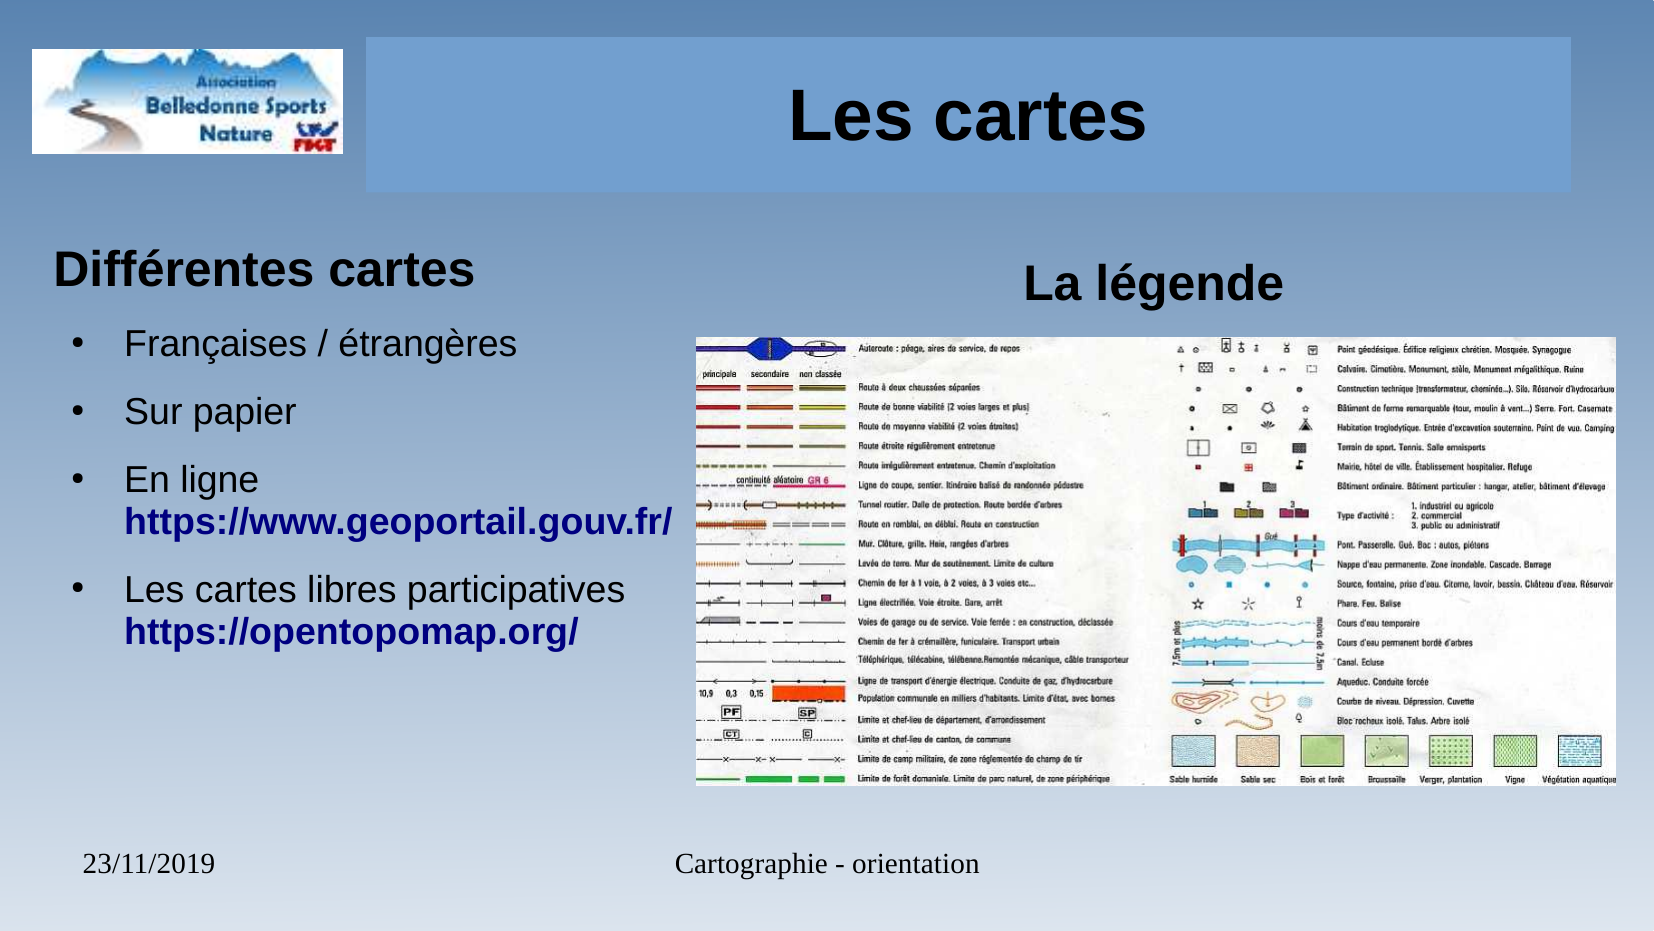

# Les cartes
Différentes cartes
Françaises / étrangères
Sur papier
En ligne
https://www.geoportail.gouv.fr/
Les cartes libres participatives
https://opentopomap.org/
La légende